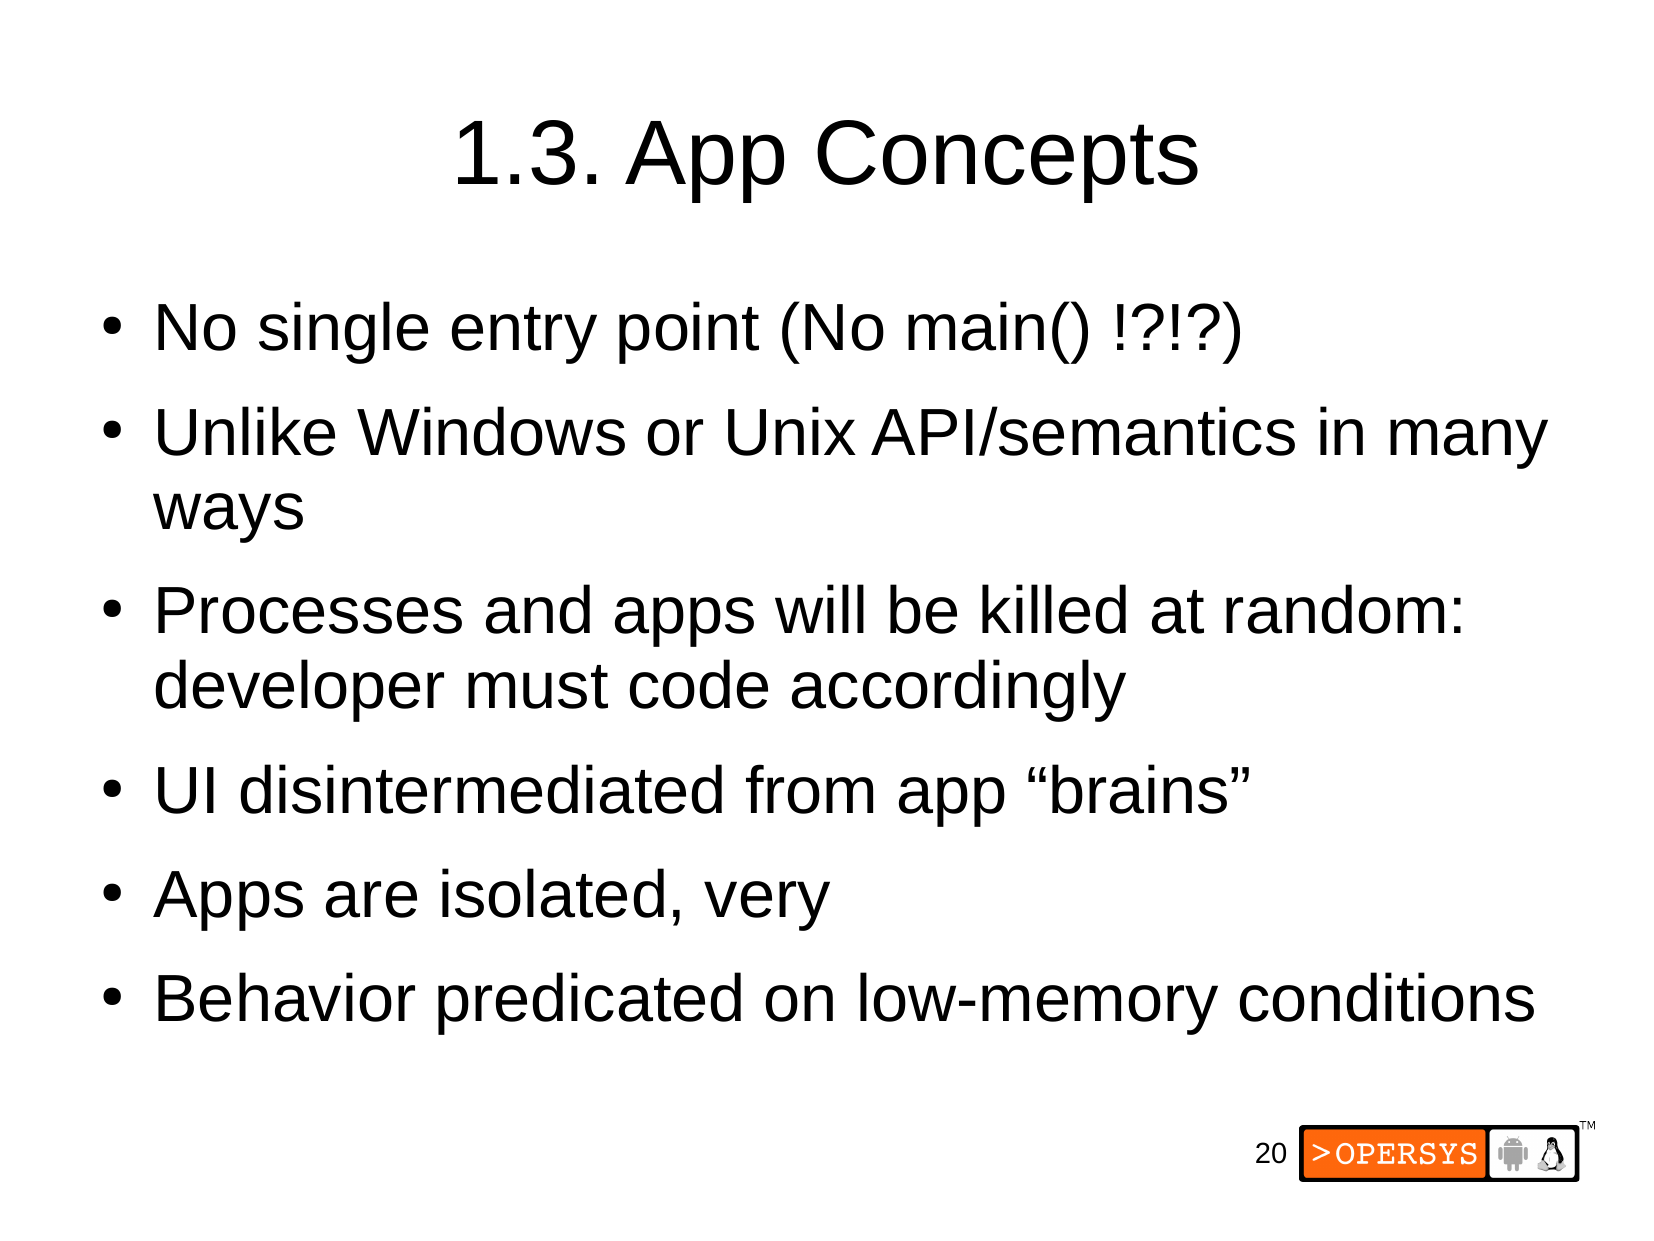

# 1.3. App Concepts
No single entry point (No main() !?!?)
Unlike Windows or Unix API/semantics in many ways
Processes and apps will be killed at random: developer must code accordingly
UI disintermediated from app “brains”
Apps are isolated, very
Behavior predicated on low-memory conditions